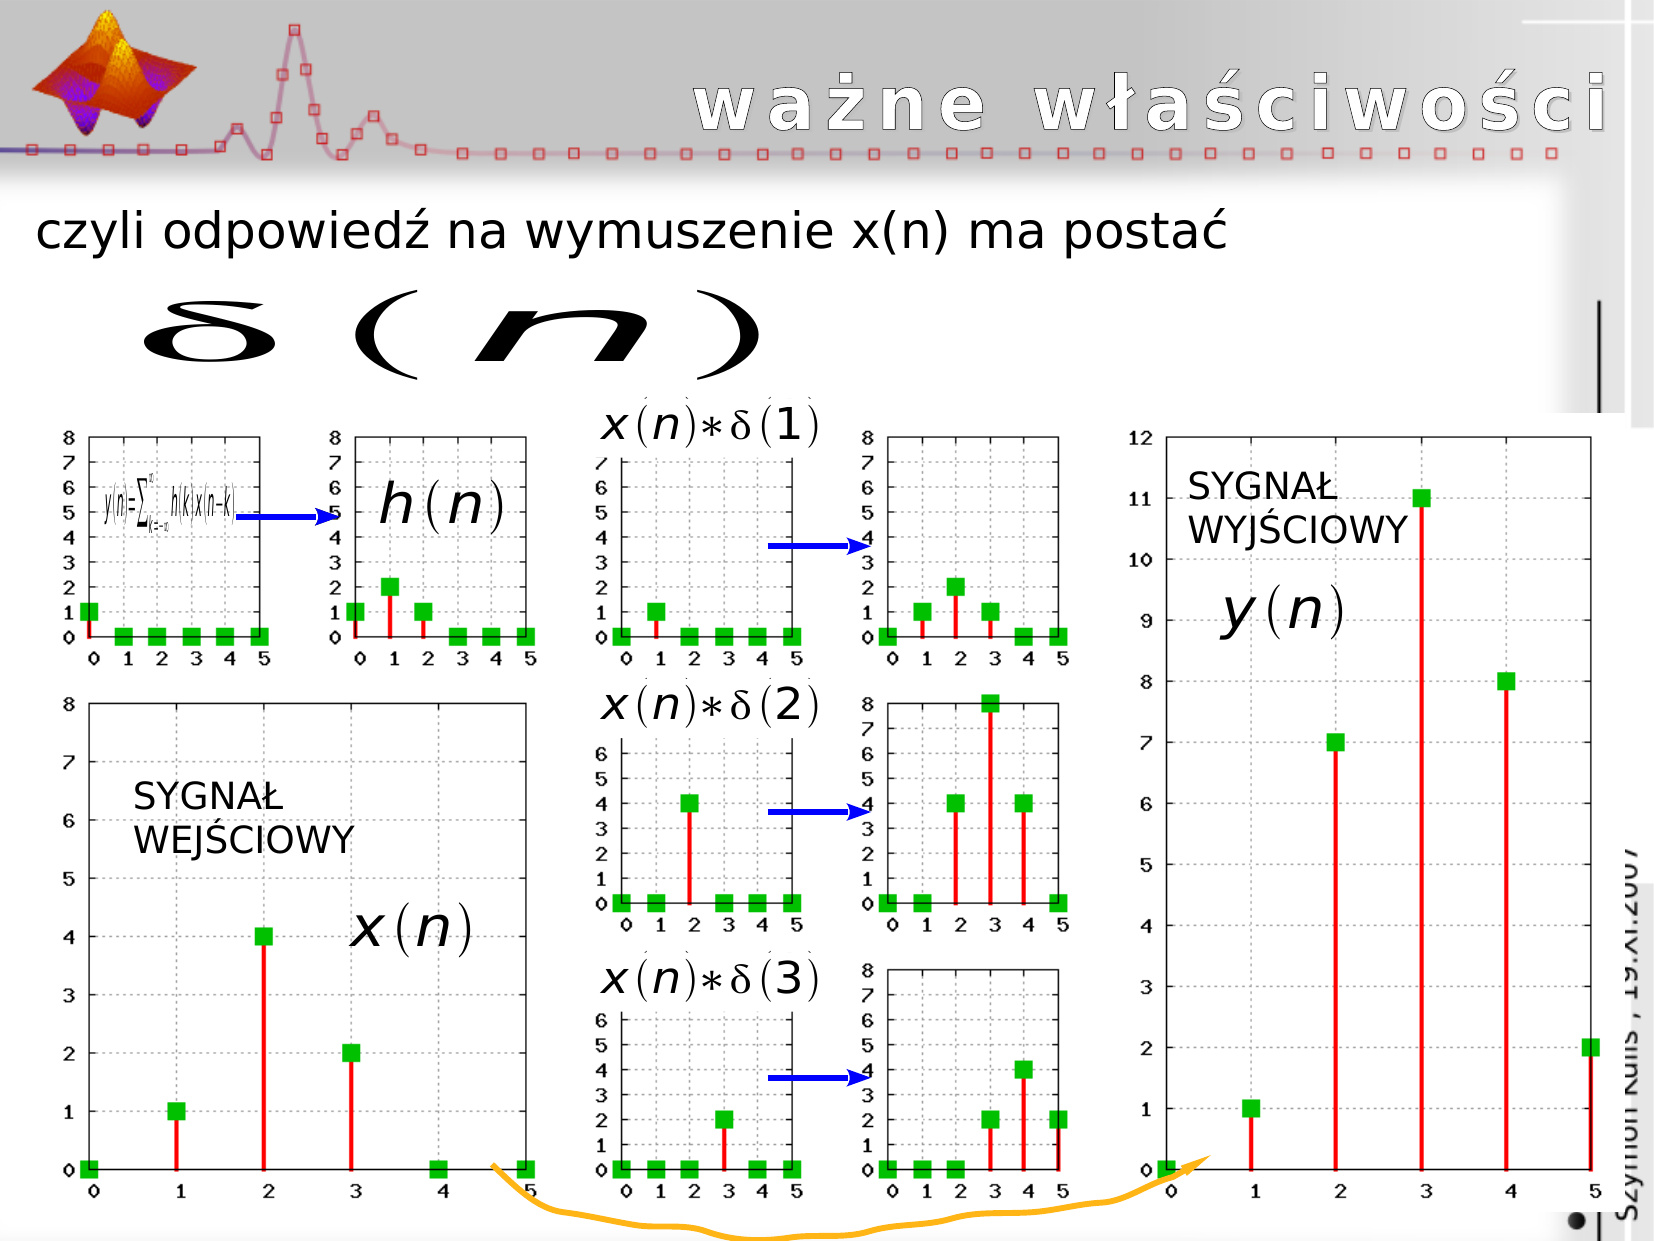

# ważne właściwości
czyli odpowiedź na wymuszenie x(n) ma postać
SYGNAŁ
WYJŚCIOWY
SYGNAŁ
WEJŚCIOWY